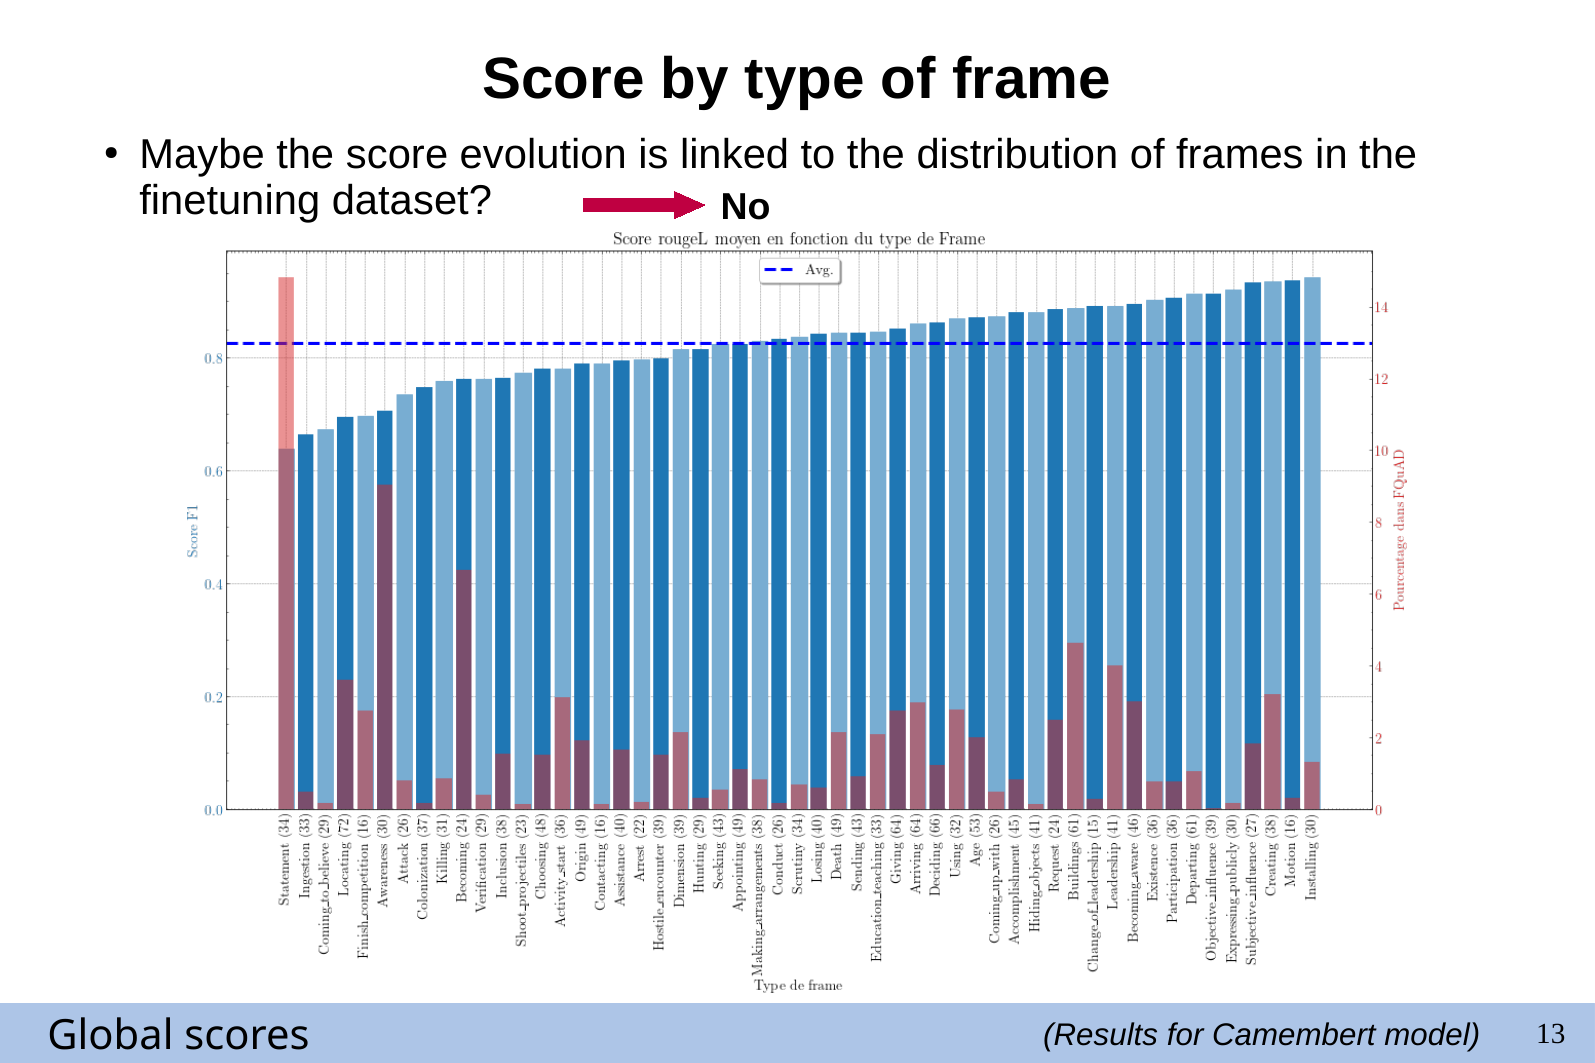

Score by type of frame
Maybe the score evolution is linked to the distribution of frames in the finetuning dataset?
No
# Global scores
(Results for Camembert model)